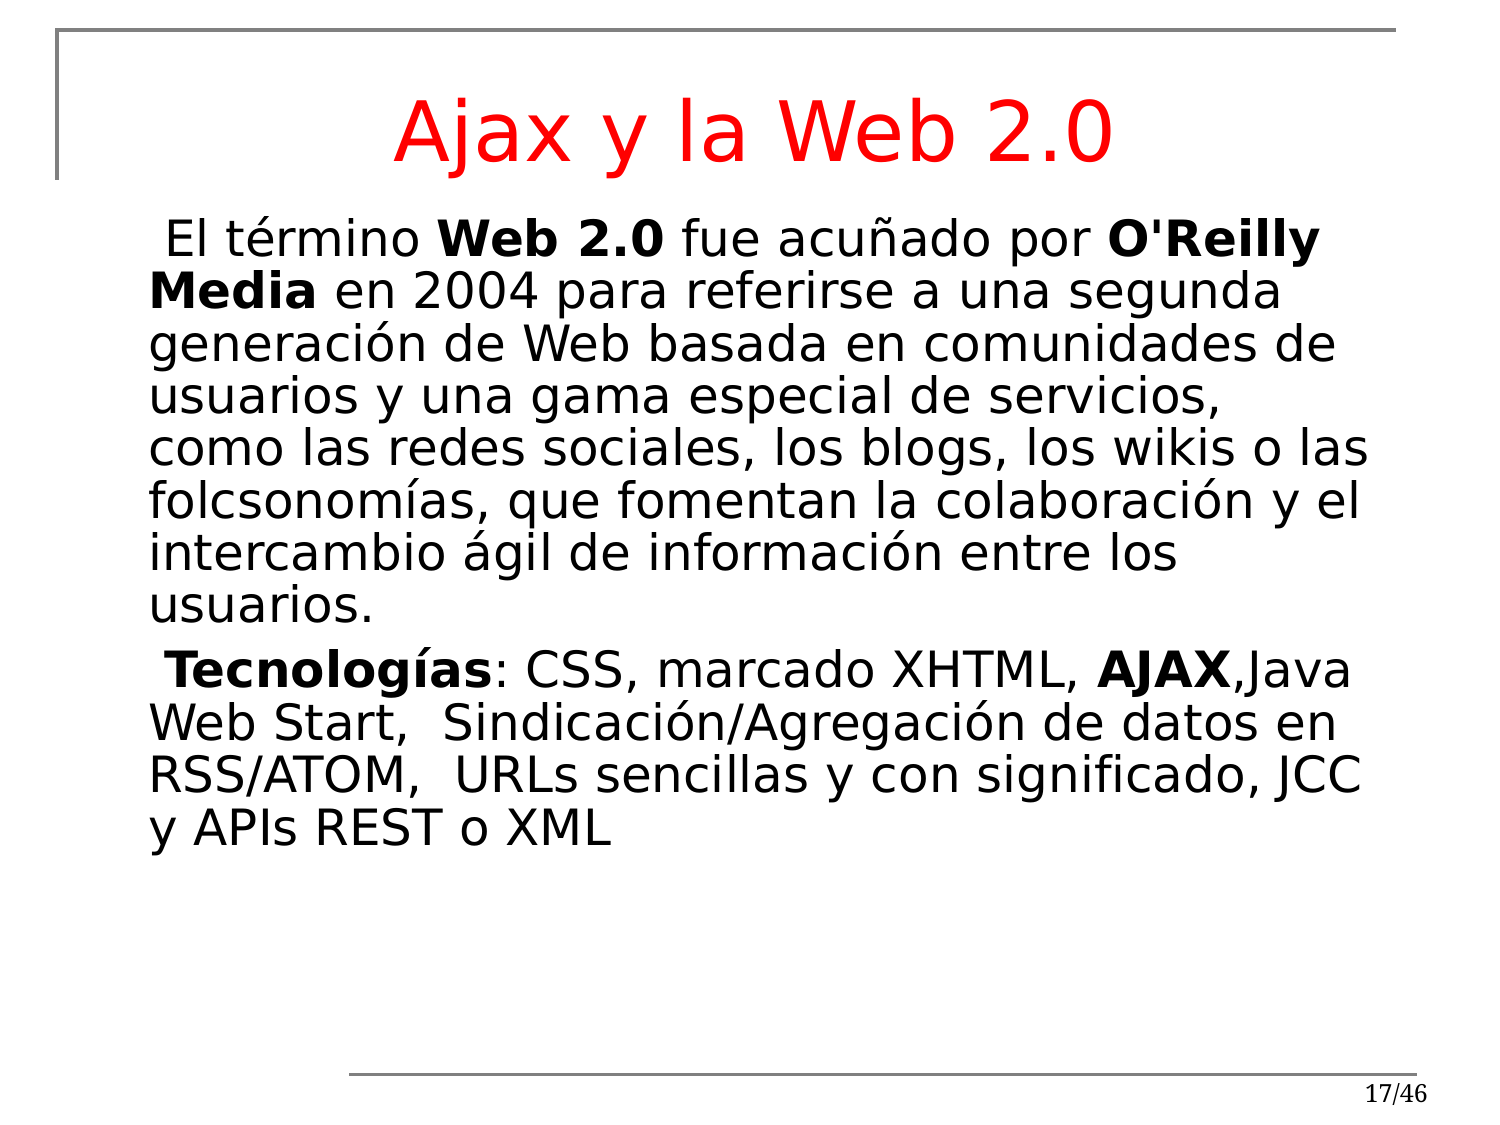

# Ajax y la Web 2.0
 El término Web 2.0 fue acuñado por O'Reilly Media en 2004 para referirse a una segunda generación de Web basada en comunidades de usuarios y una gama especial de servicios, como las redes sociales, los blogs, los wikis o las folcsonomías, que fomentan la colaboración y el intercambio ágil de información entre los usuarios.
 Tecnologías: CSS, marcado XHTML, AJAX,Java Web Start, Sindicación/Agregación de datos en RSS/ATOM, URLs sencillas y con significado, JCC y APIs REST o XML